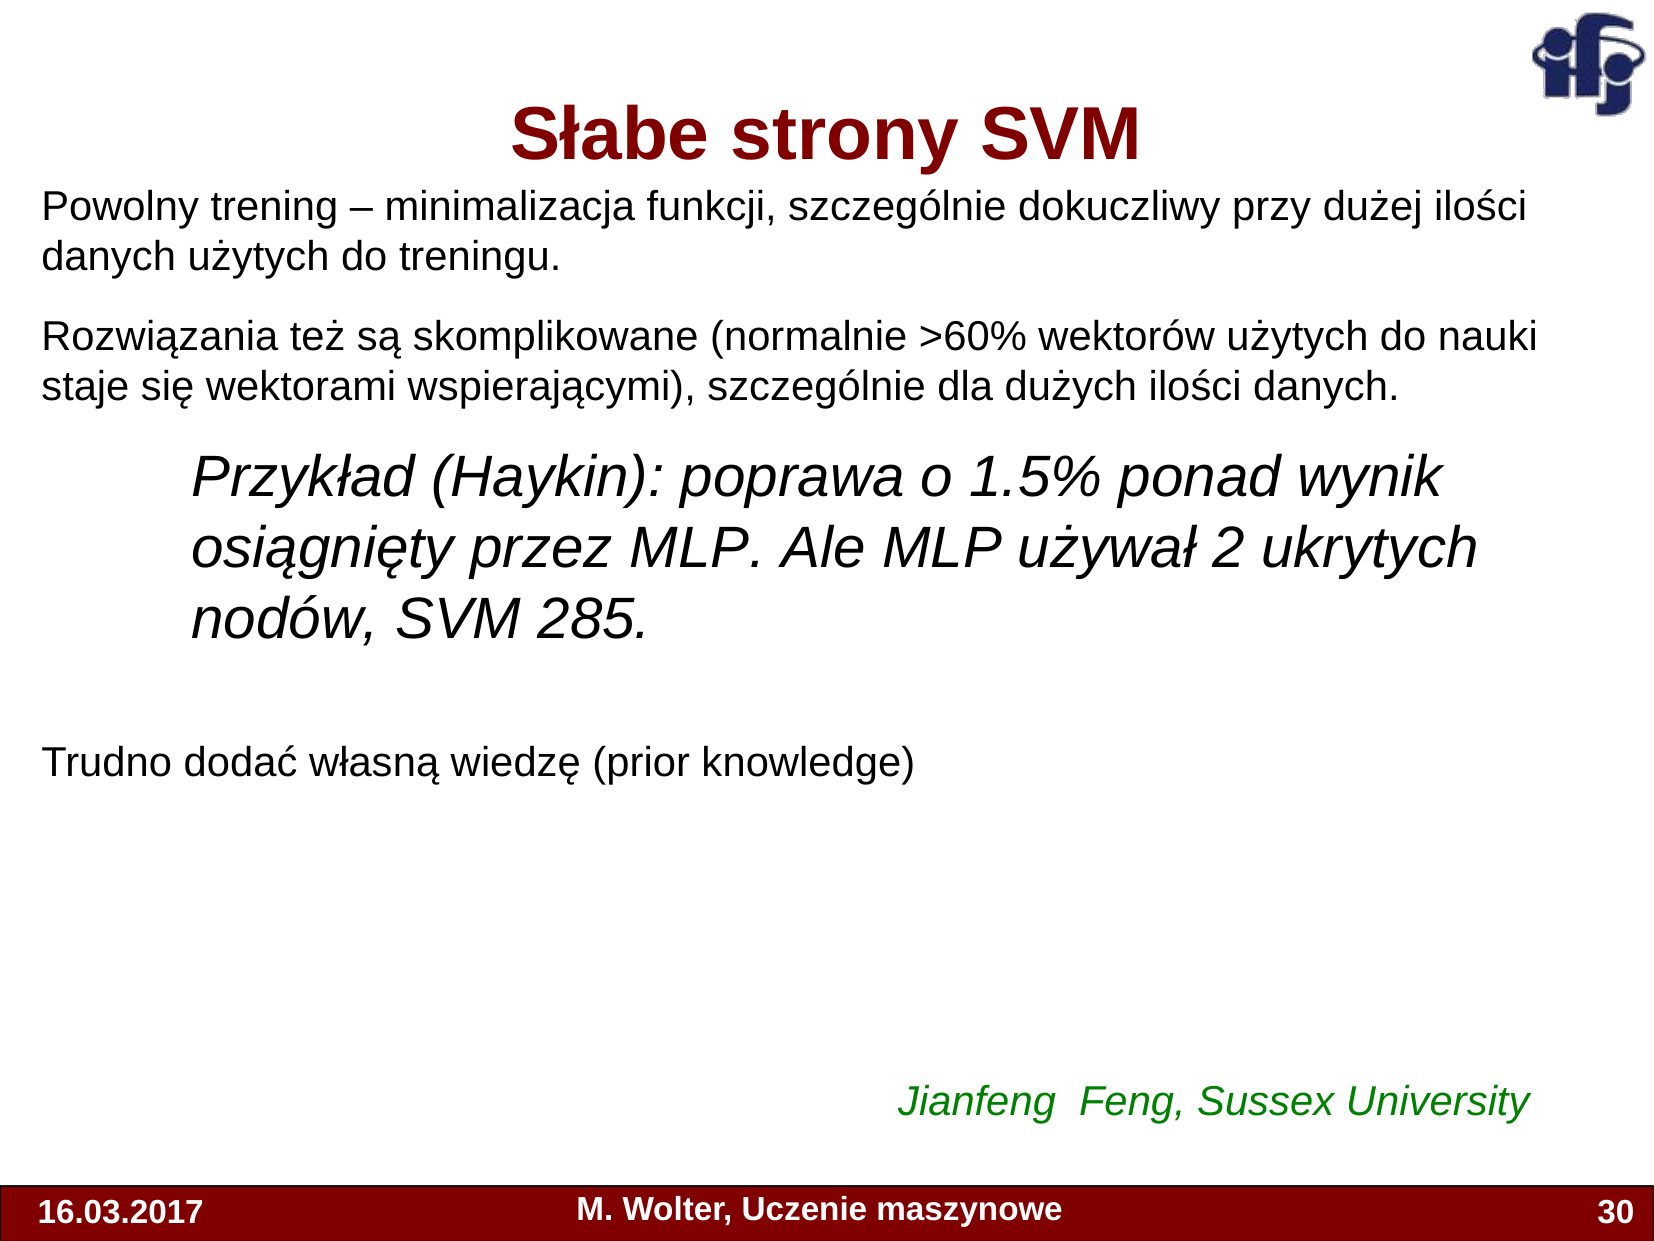

# Słabe strony SVM
Powolny trening – minimalizacja funkcji, szczególnie dokuczliwy przy dużej ilości danych użytych do treningu.
Rozwiązania też są skomplikowane (normalnie >60% wektorów użytych do nauki staje się wektorami wspierającymi), szczególnie dla dużych ilości danych.
Przykład (Haykin): poprawa o 1.5% ponad wynik osiągnięty przez MLP. Ale MLP używał 2 ukrytych nodów, SVM 285.
Trudno dodać własną wiedzę (prior knowledge)
Jianfeng Feng, Sussex University
7.11.2007
Marcin Wolter, "Support Vector Machines"